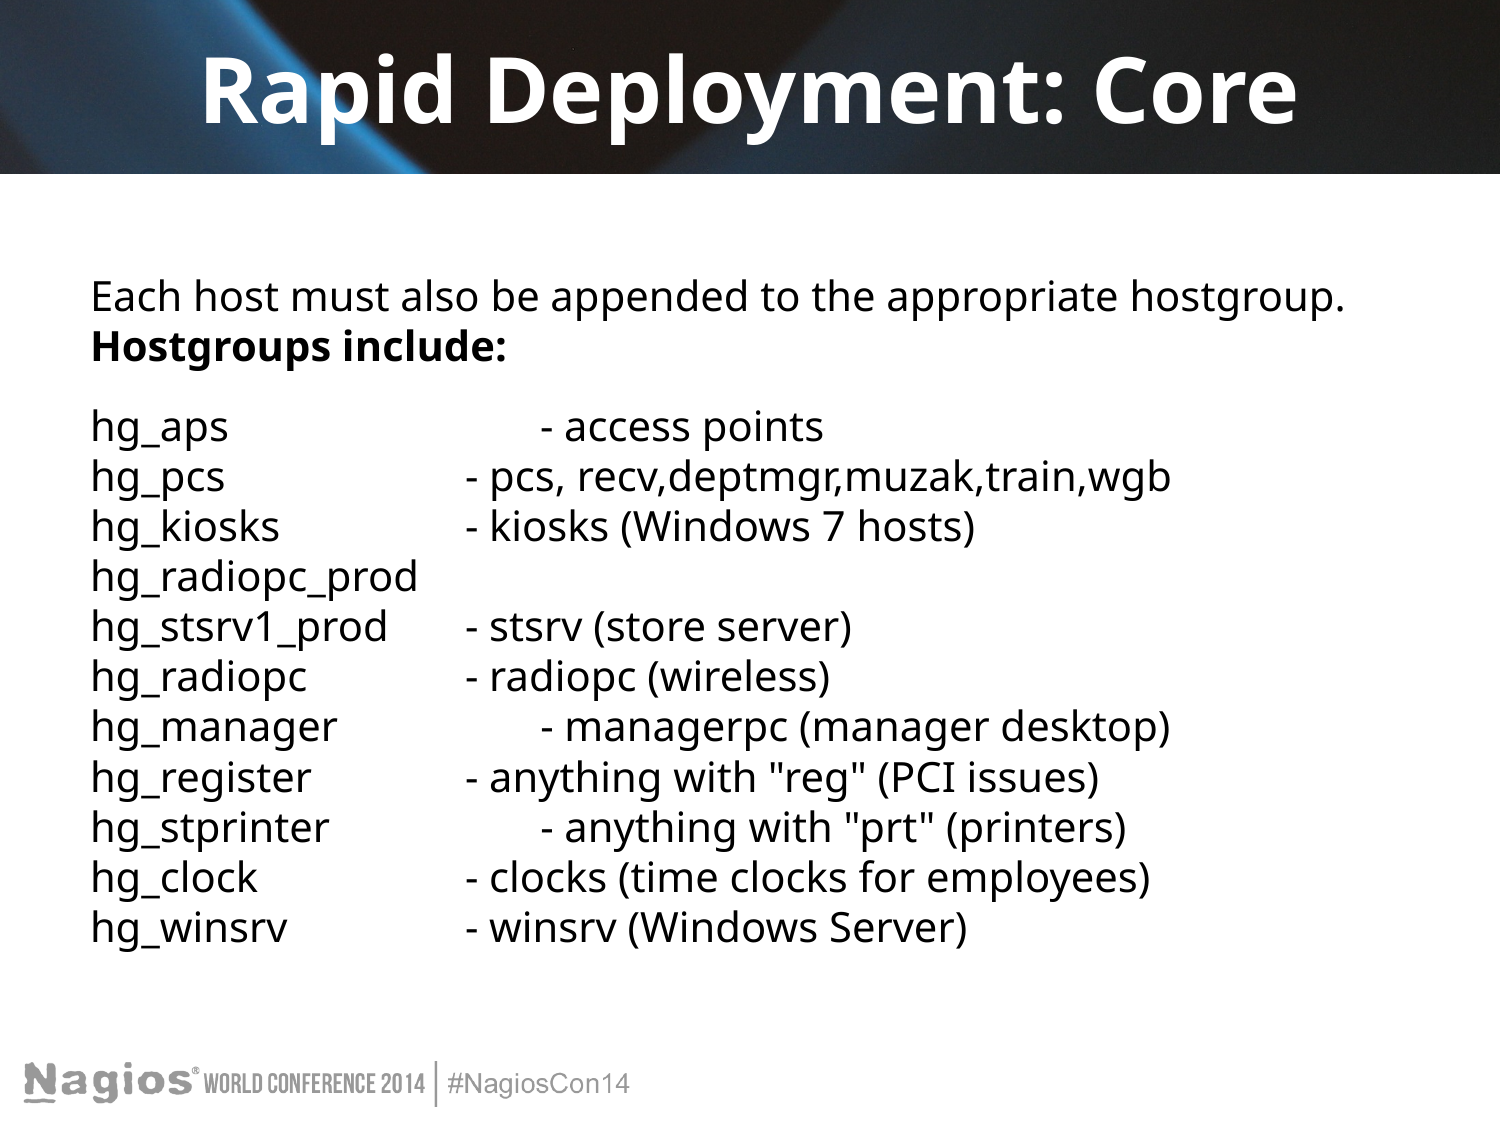

# Rapid Deployment: Core
Each host must also be appended to the appropriate hostgroup. Hostgroups include:
hg_aps 				- access points
hg_pcs				- pcs, recv,deptmgr,muzak,train,wgb
hg_kiosks			- kiosks (Windows 7 hosts)
hg_radiopc_prod
hg_stsrv1_prod		- stsrv (store server)
hg_radiopc			- radiopc (wireless)
hg_manager		 - managerpc (manager desktop)
hg_register			- anything with "reg" (PCI issues)
hg_stprinter		 - anything with "prt" (printers)
hg_clock			- clocks (time clocks for employees)
hg_winsrv			- winsrv (Windows Server)